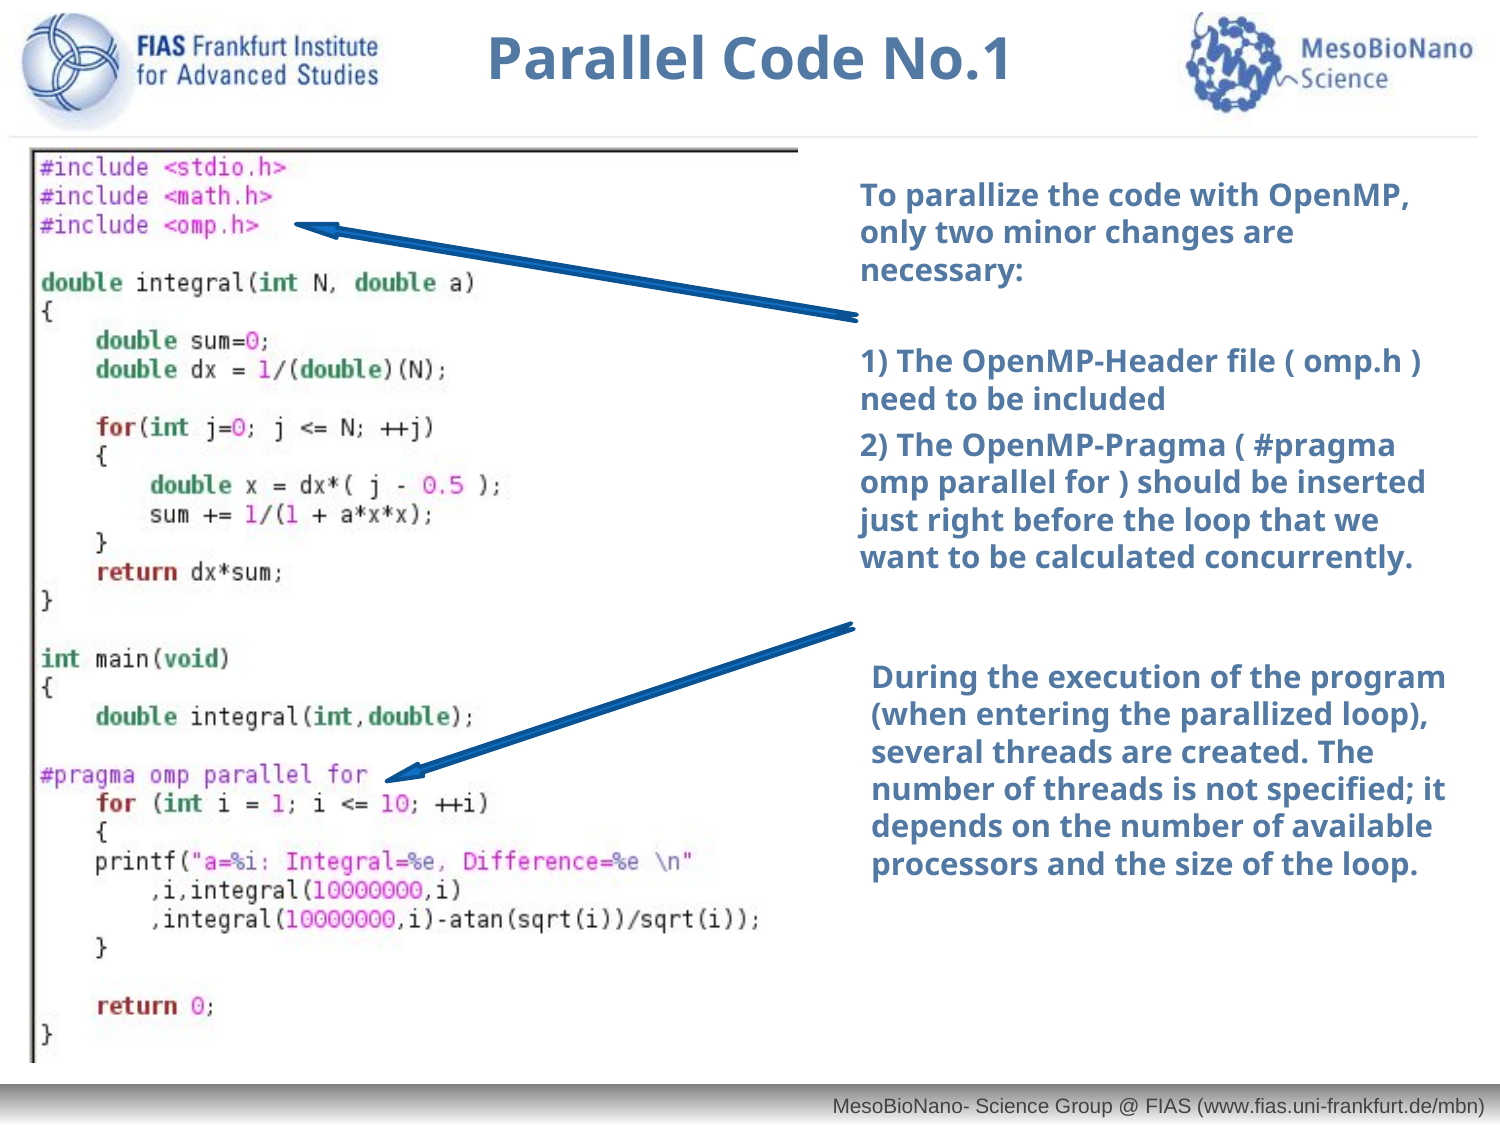

# Parallel Code No.1
To parallize the code with OpenMP, only two minor changes are necessary:
 The OpenMP-Header file ( omp.h ) need to be included
 The OpenMP-Pragma ( #pragma omp parallel for ) should be inserted just right before the loop that we want to be calculated concurrently.
During the execution of the program (when entering the parallized loop), several threads are created. The number of threads is not specified; it depends on the number of available processors and the size of the loop.